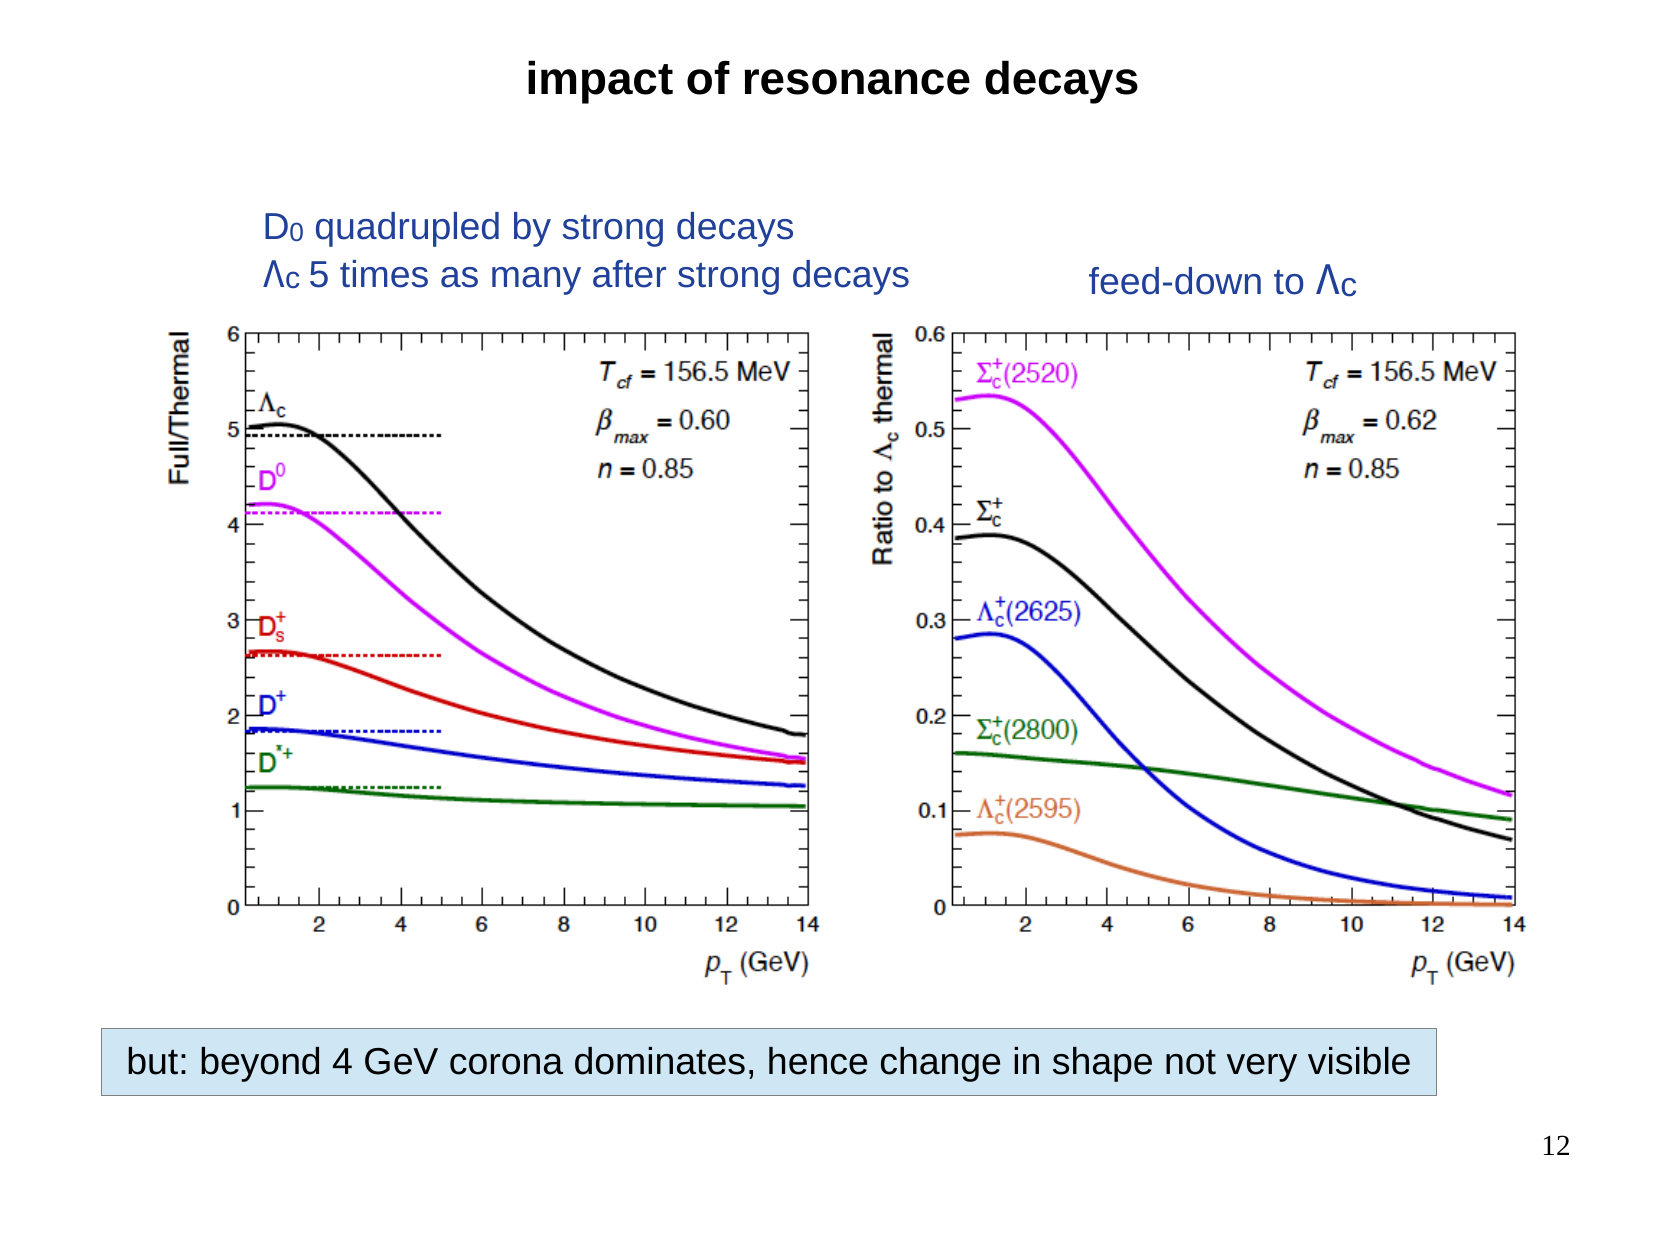

impact of resonance decays
D0 quadrupled by strong decays
Λc 5 times as many after strong decays
feed-down to Λc
but: beyond 4 GeV corona dominates, hence change in shape not very visible
12